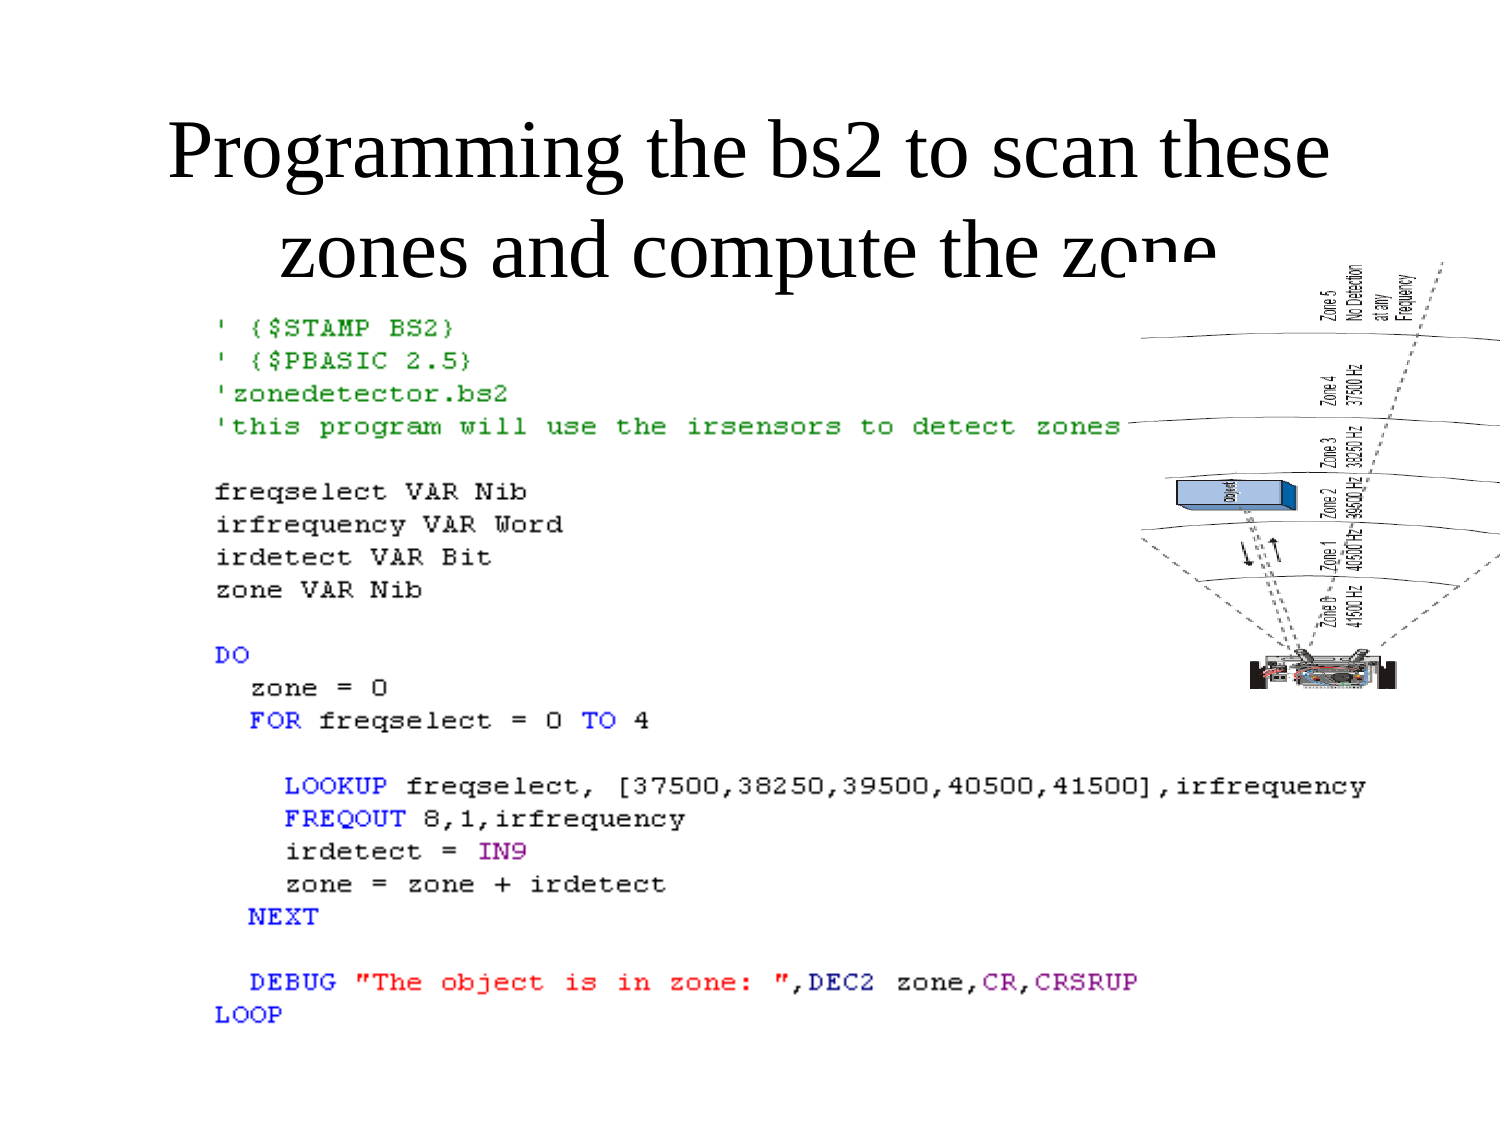

# Programming the bs2 to scan these zones and compute the zone